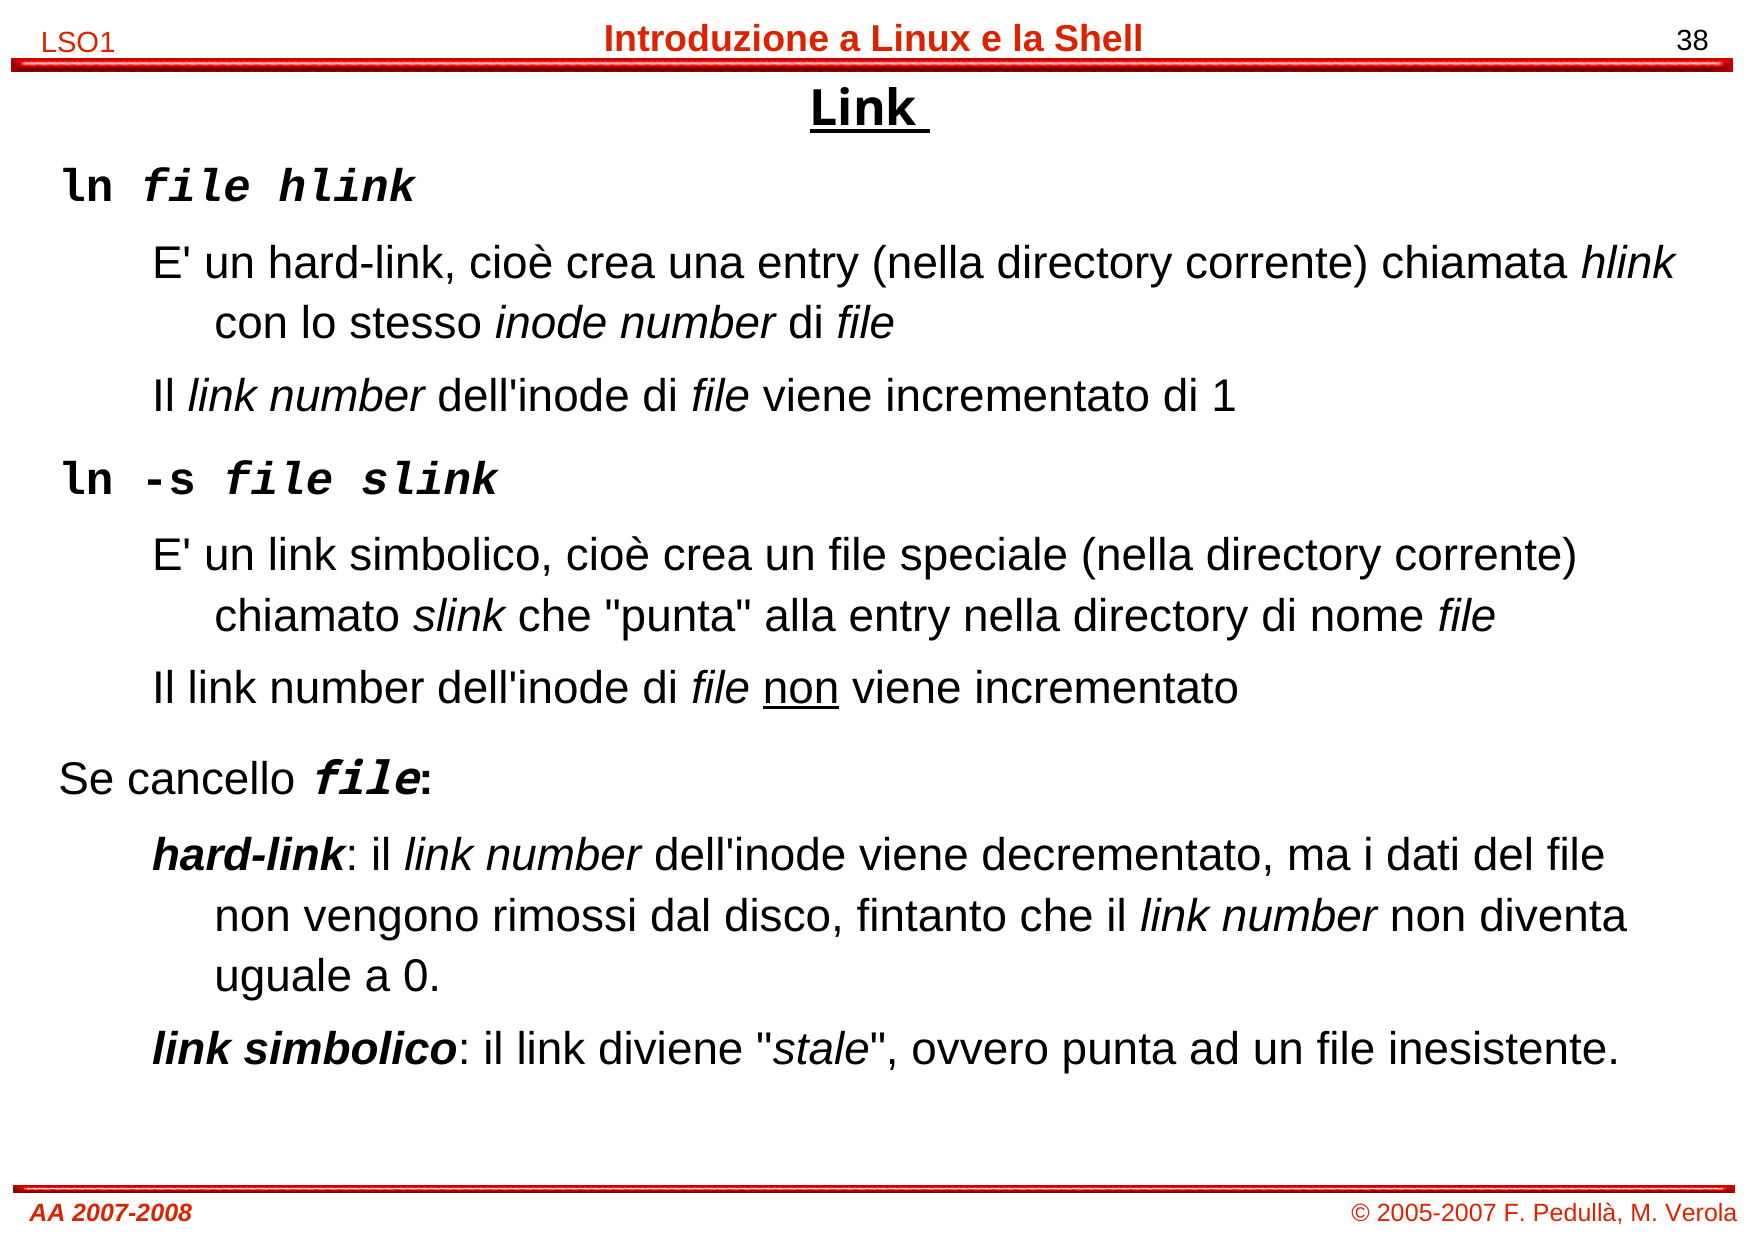

# Link
ln file hlink
E' un hard-link, cioè crea una entry (nella directory corrente) chiamata hlink con lo stesso inode number di file
Il link number dell'inode di file viene incrementato di 1
ln -s file slink
E' un link simbolico, cioè crea un file speciale (nella directory corrente) chiamato slink che "punta" alla entry nella directory di nome file
Il link number dell'inode di file non viene incrementato
Se cancello file:
hard-link: il link number dell'inode viene decrementato, ma i dati del file non vengono rimossi dal disco, fintanto che il link number non diventa uguale a 0.
link simbolico: il link diviene "stale", ovvero punta ad un file inesistente.